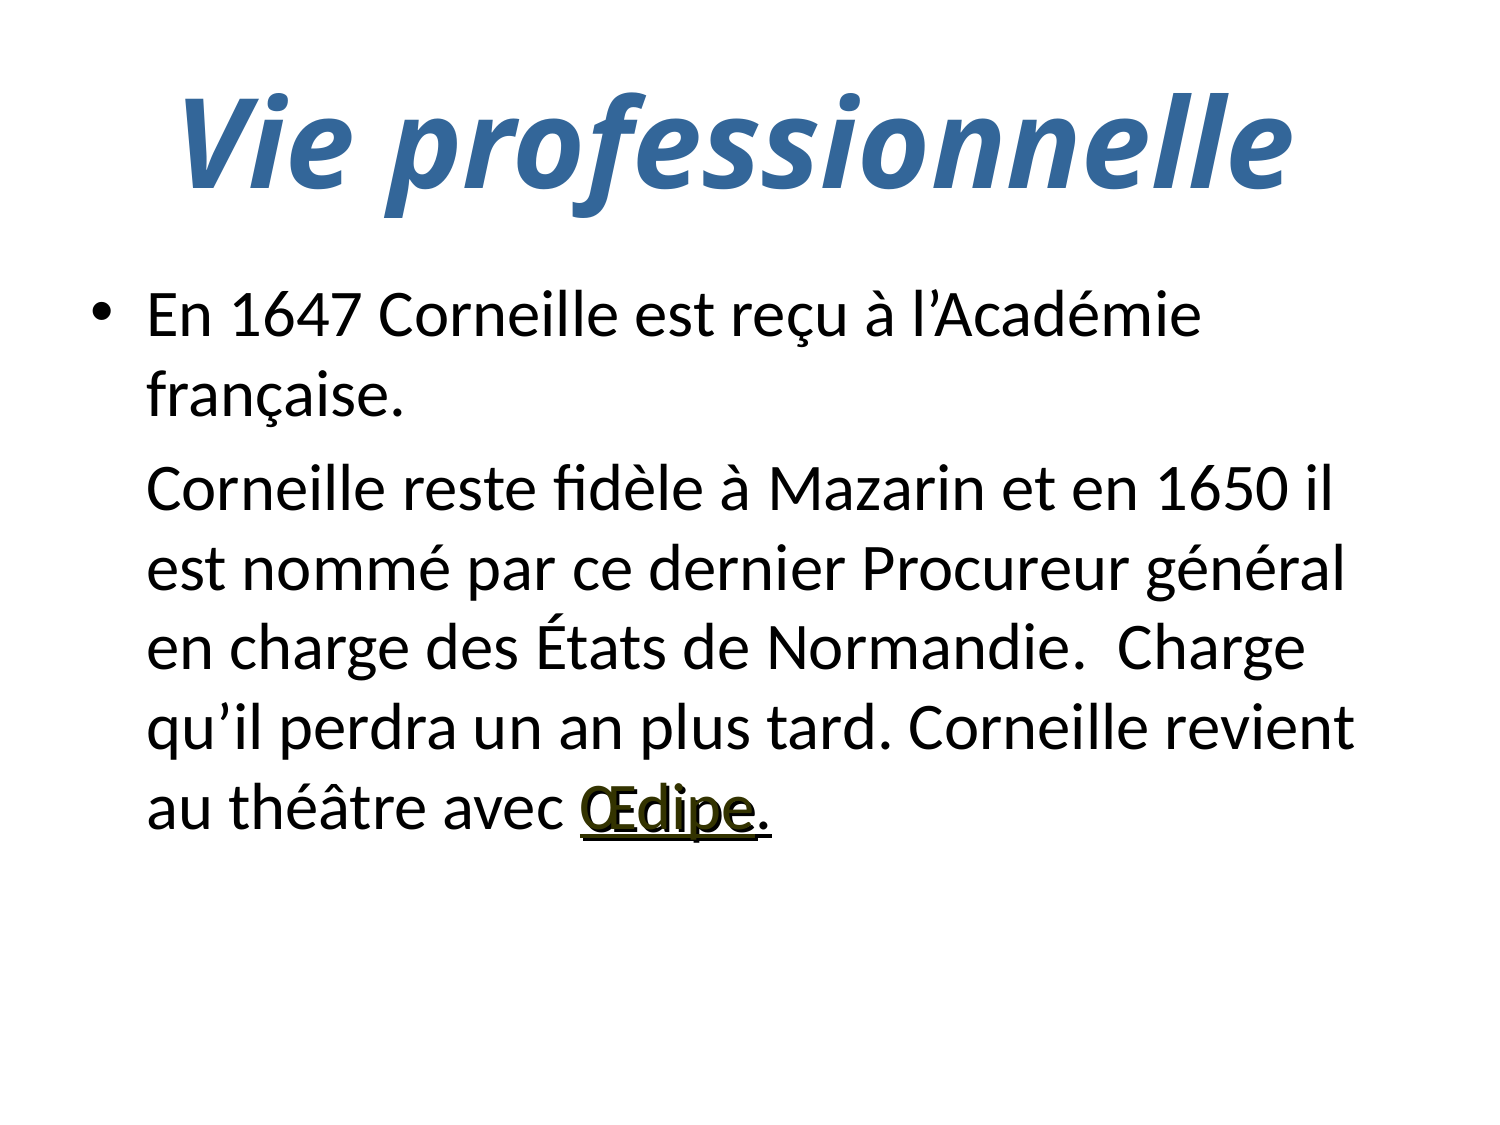

# Vie professionnelle
En 1647 Corneille est reçu à l’Académie française.
Corneille reste fidèle à Mazarin et en 1650 il est nommé par ce dernier Procureur général en charge des États de Normandie. Charge qu’il perdra un an plus tard. Corneille revient au théâtre avec Œdipe.